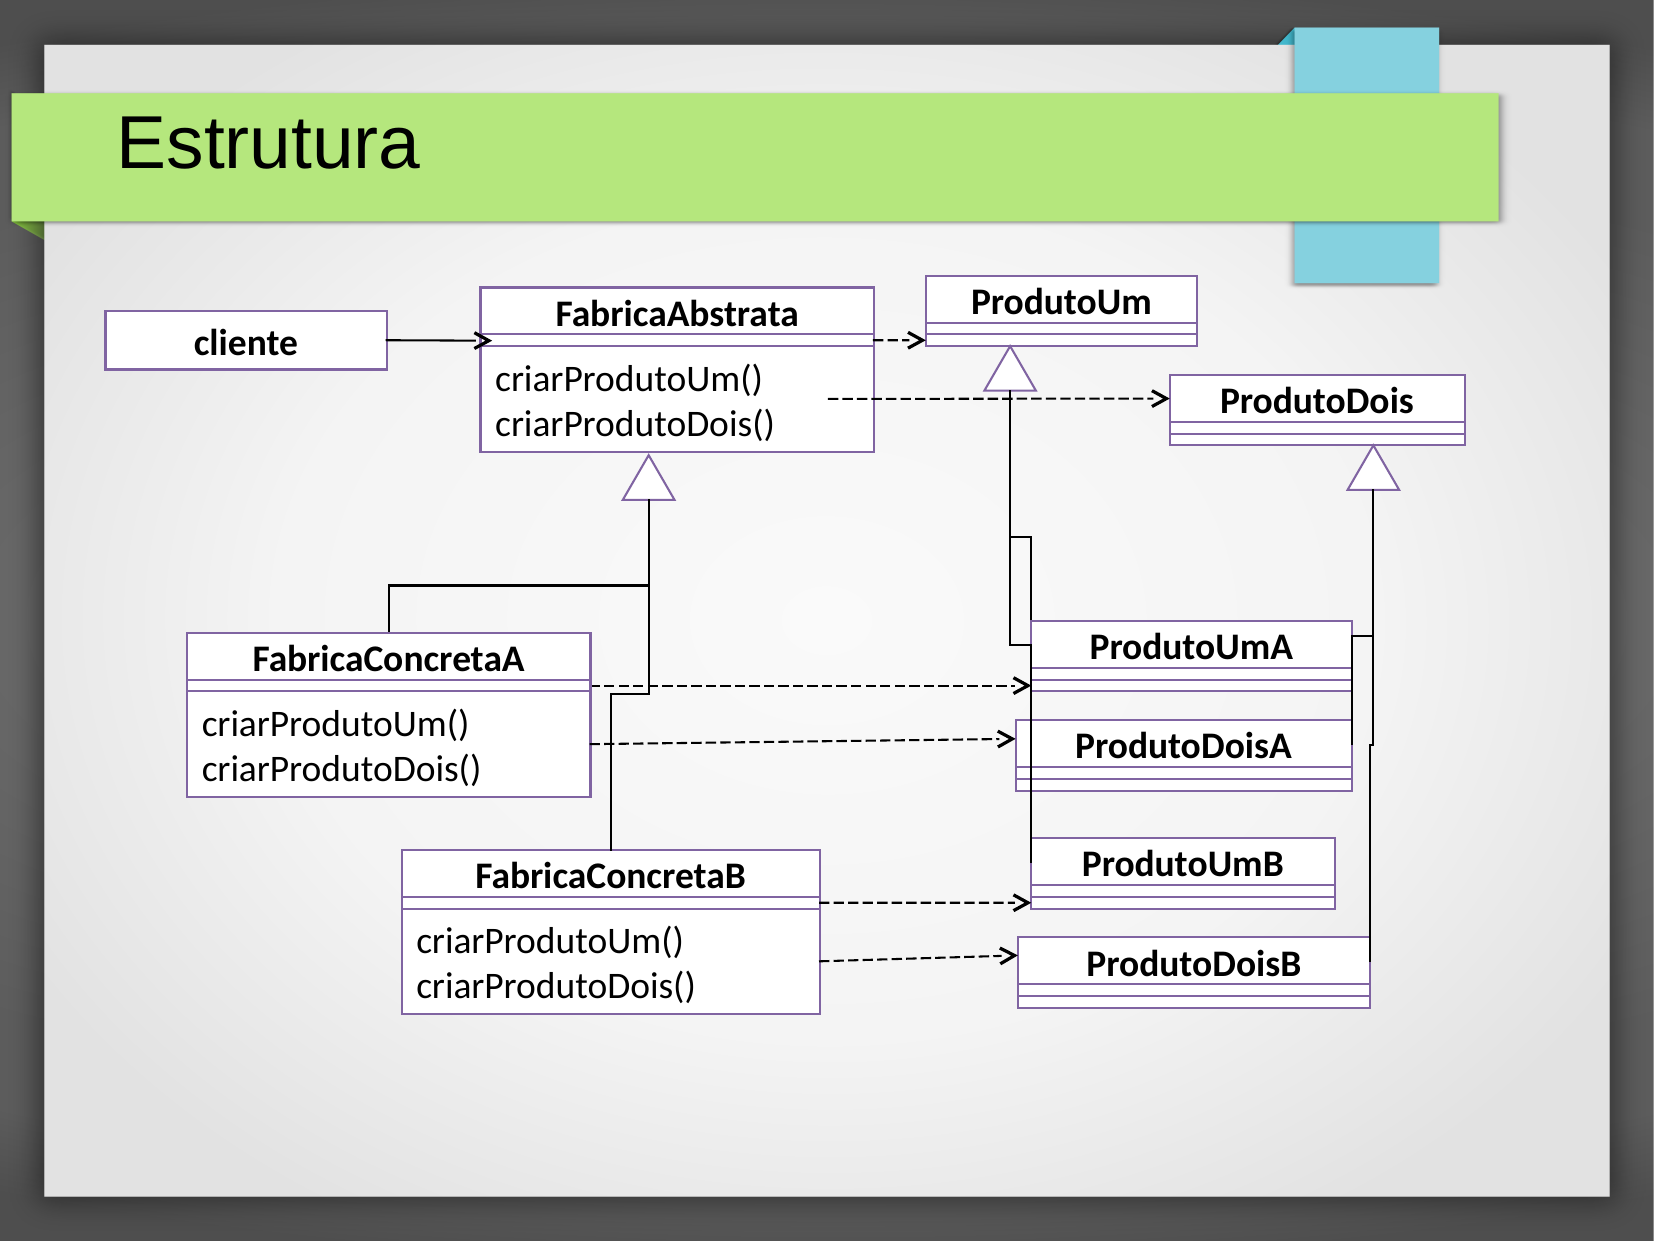

# Estrutura
ProdutoUm
FabricaAbstrata
criarProdutoUm()
criarProdutoDois()
cliente
ProdutoDois
ProdutoUmA
FabricaConcretaA
criarProdutoUm()
criarProdutoDois()
ProdutoDoisA
ProdutoUmB
FabricaConcretaB
criarProdutoUm()
criarProdutoDois()
ProdutoDoisB